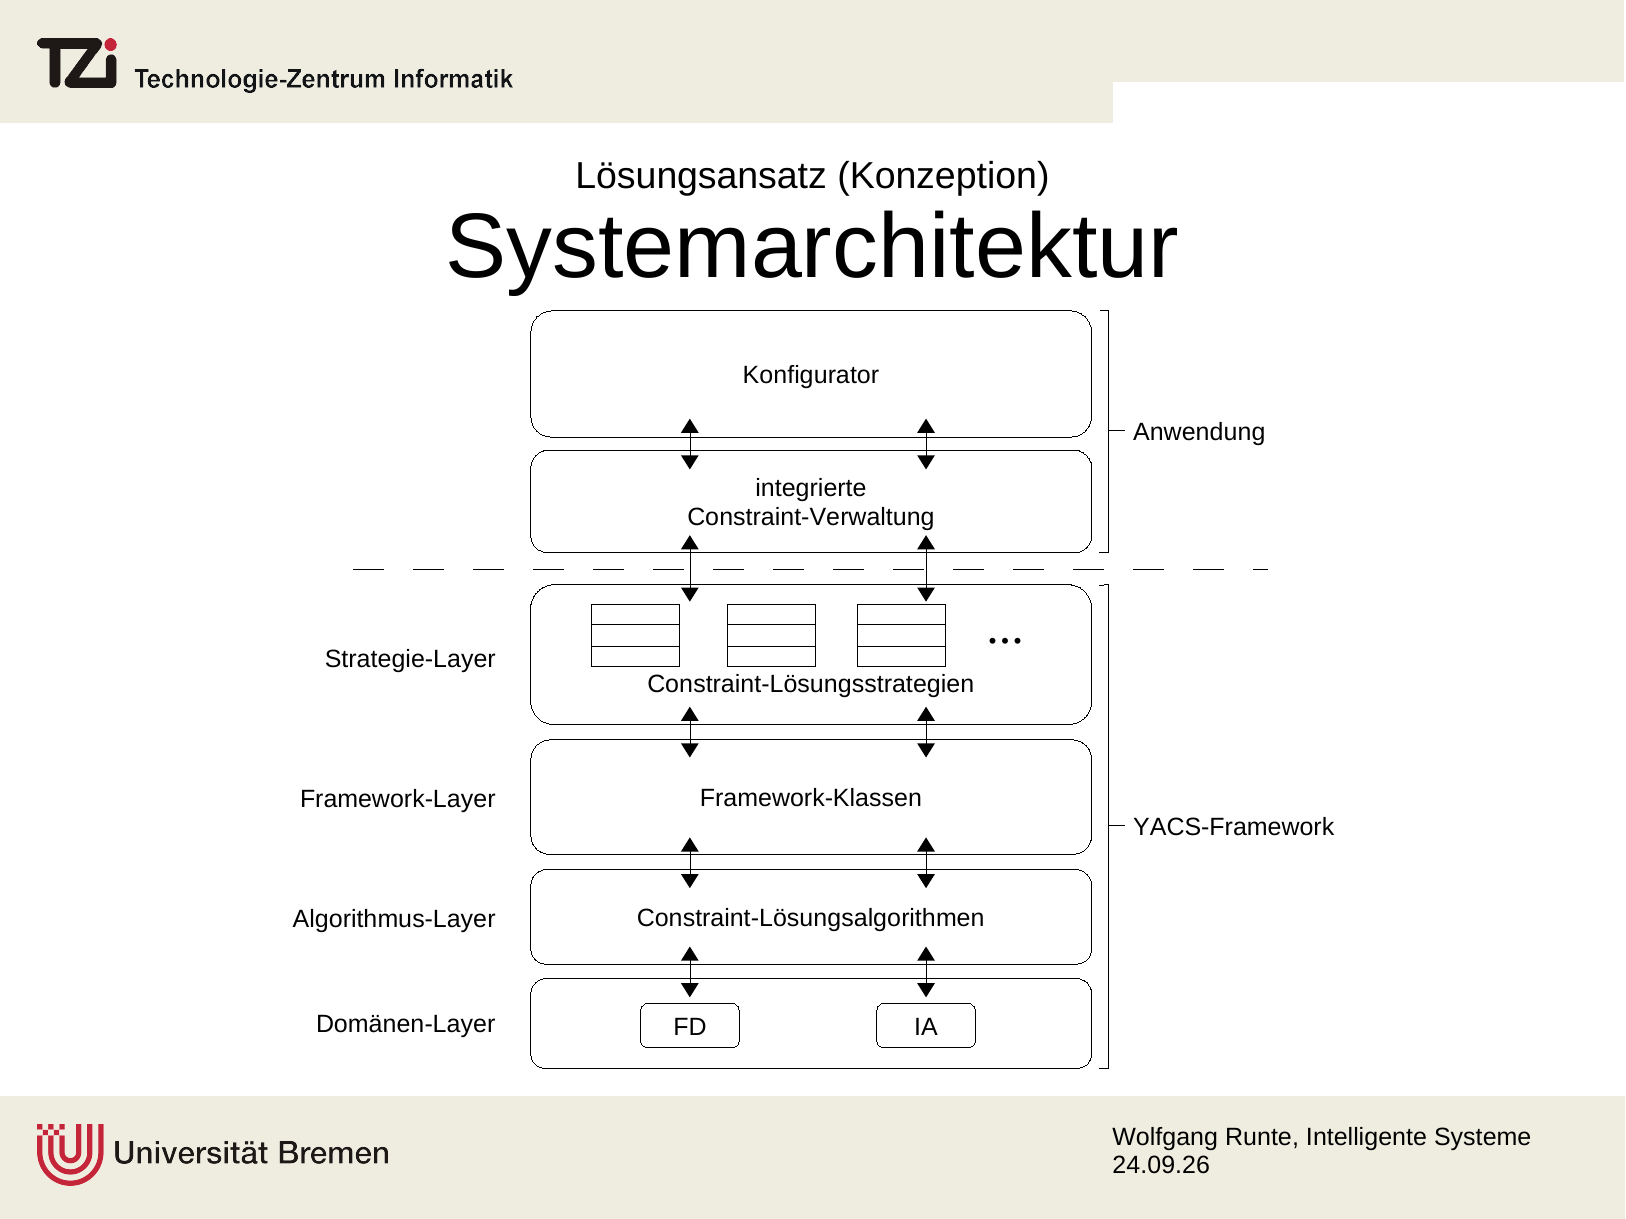

# Lösungsansatz (Konzeption) Systemarchitektur
Konfigurator
Anwendung
integrierte
Constraint-Verwaltung
Constraint-Lösungsstrategien
...
Strategie-Layer
Framework-Klassen
Framework-Layer
YACS-Framework
Constraint-Lösungsalgorithmen
Algorithmus-Layer
FD
IA
Domänen-Layer